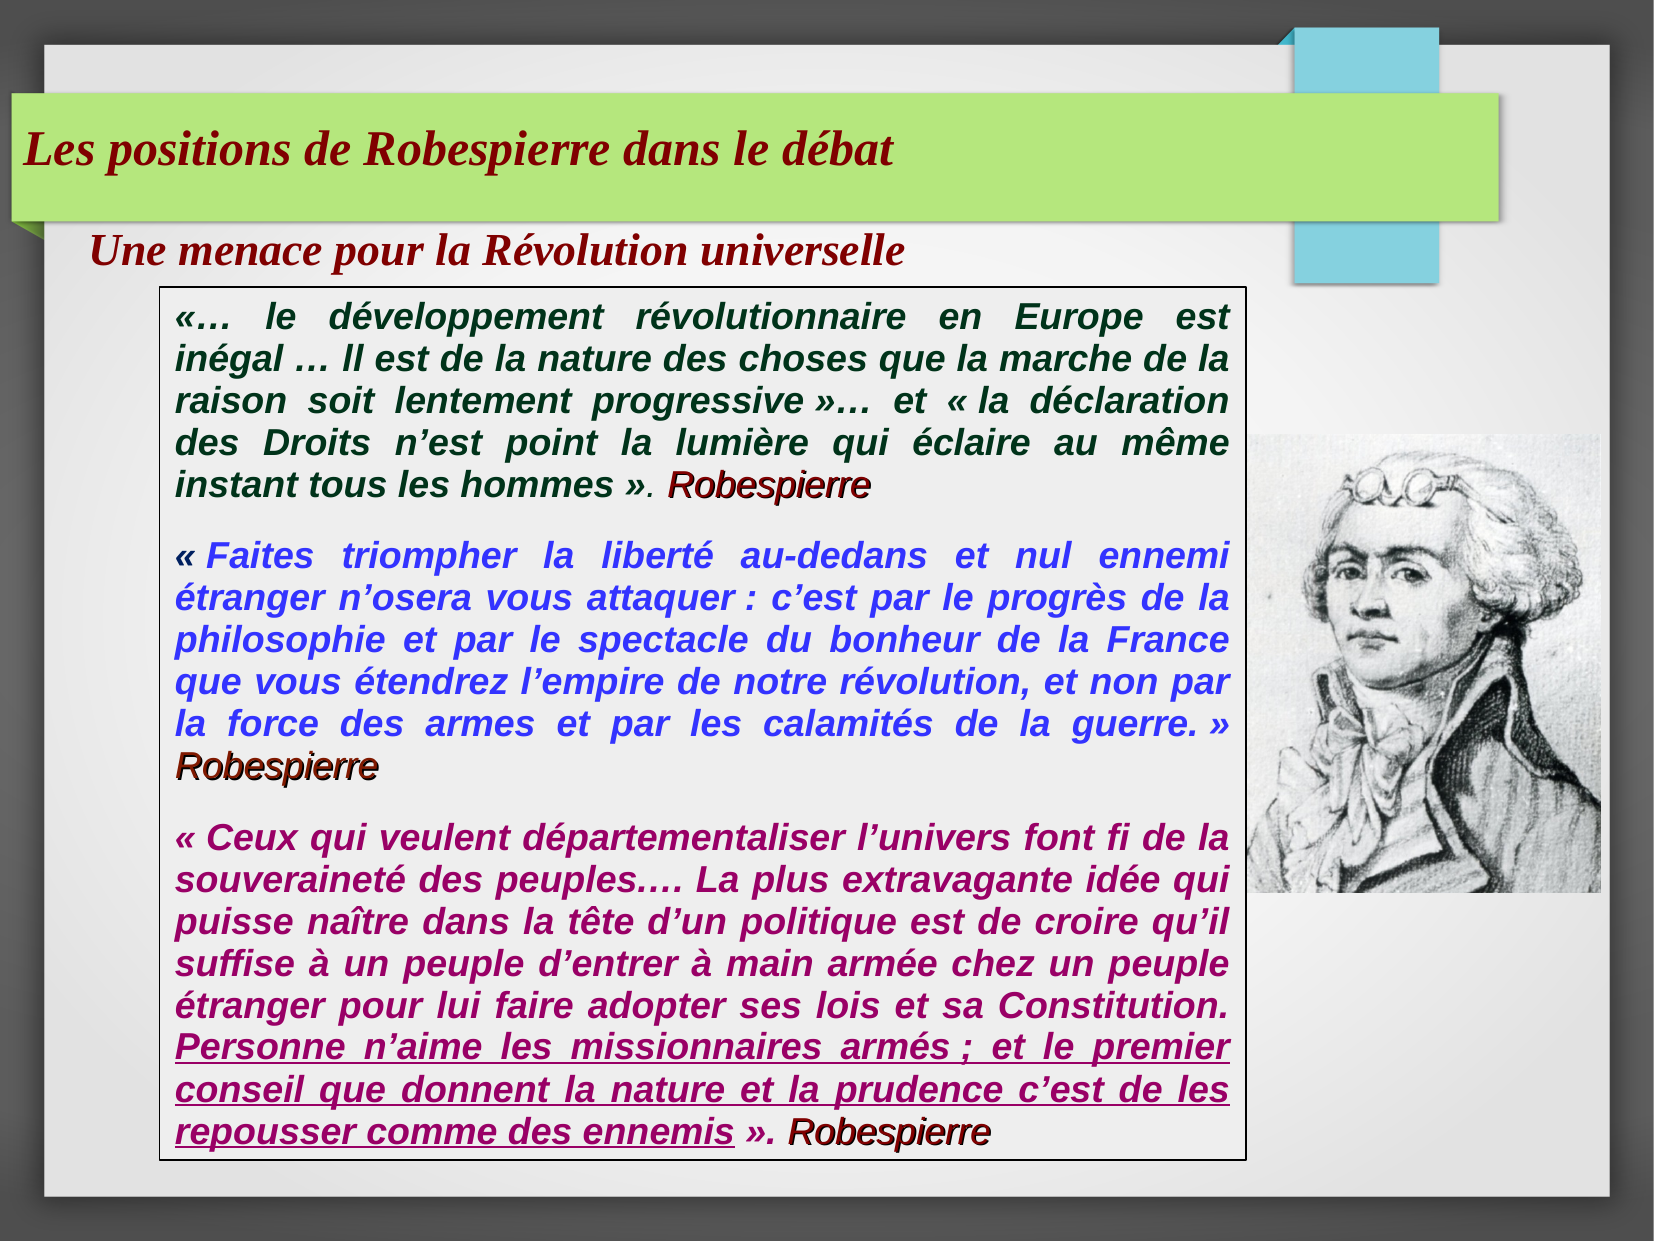

# Les positions de Robespierre dans le débat
Une menace pour la Révolution universelle
«… le développement révolutionnaire en Europe est inégal … ll est de la nature des choses que la marche de la raison soit lentement progressive »… et « la déclaration des Droits n’est point la lumière qui éclaire au même instant tous les hommes ». Robespierre
« Faites triompher la liberté au-dedans et nul ennemi étranger n’osera vous attaquer : c’est par le progrès de la philosophie et par le spectacle du bonheur de la France que vous étendrez l’empire de notre révolution, et non par la force des armes et par les calamités de la guerre. » Robespierre
« Ceux qui veulent départementaliser l’univers font fi de la souveraineté des peuples.… La plus extravagante idée qui puisse naître dans la tête d’un politique est de croire qu’il suffise à un peuple d’entrer à main armée chez un peuple étranger pour lui faire adopter ses lois et sa Constitution. Personne n’aime les missionnaires armés ; et le premier conseil que donnent la nature et la prudence c’est de les repousser comme des ennemis ». Robespierre